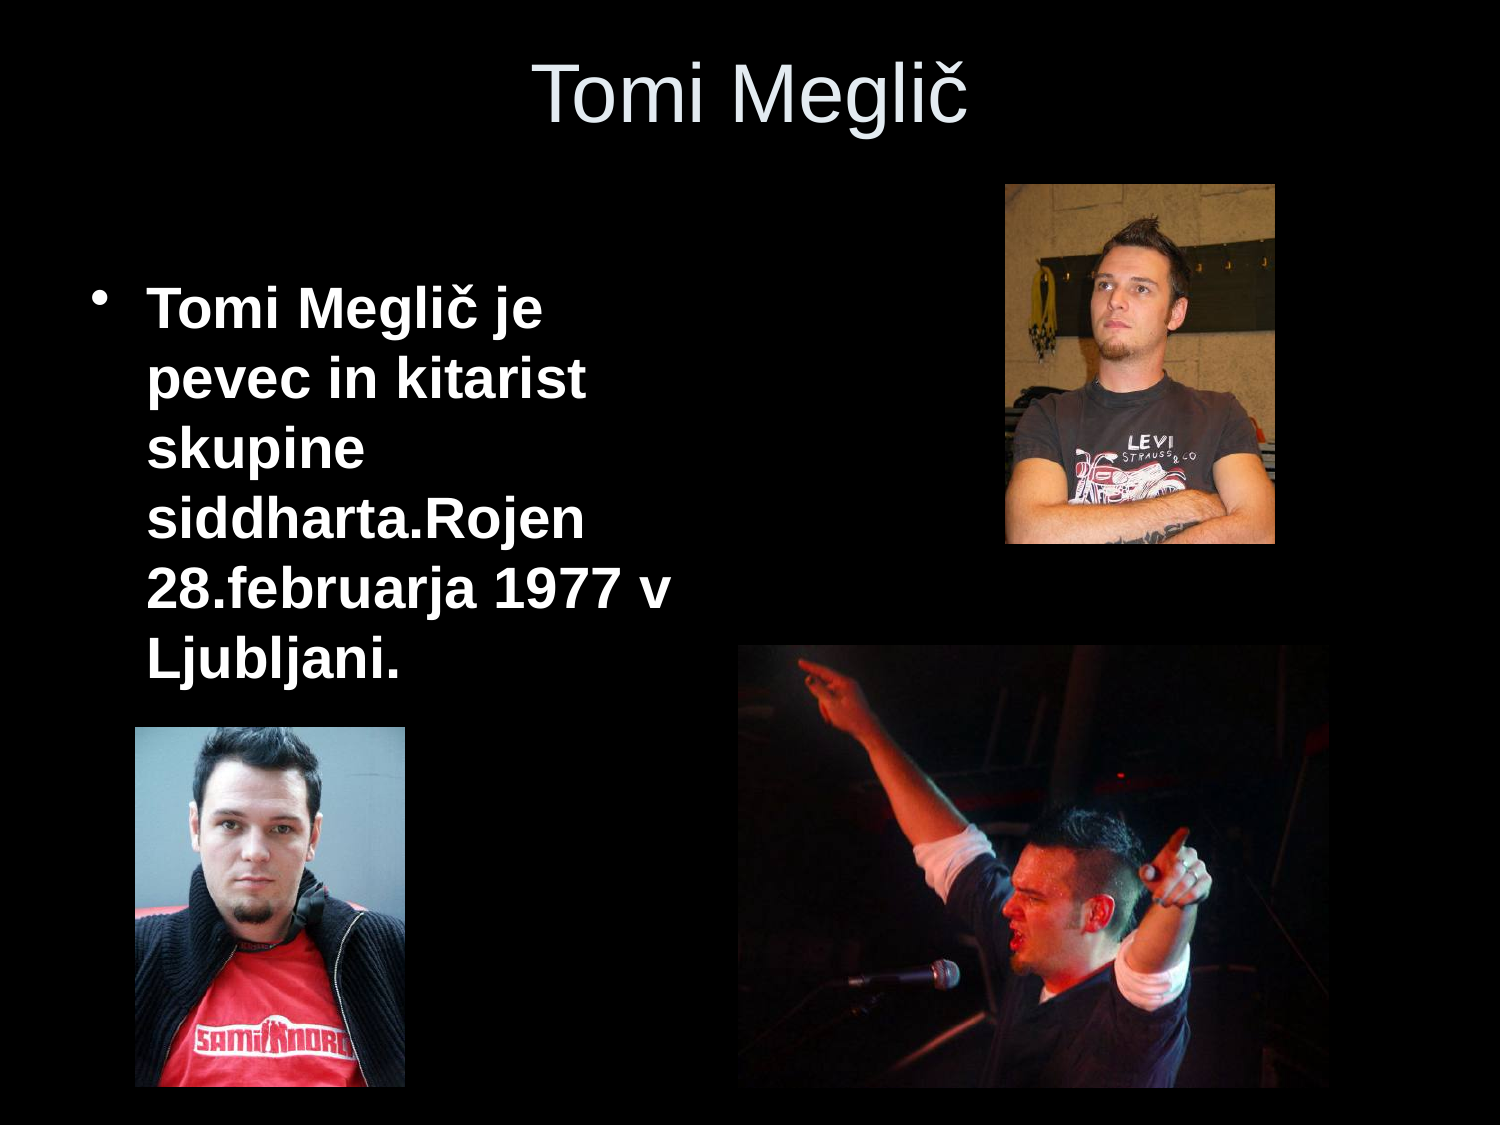

# Tomi Meglič
Tomi Meglič je pevec in kitarist skupine siddharta.Rojen 28.februarja 1977 v Ljubljani.